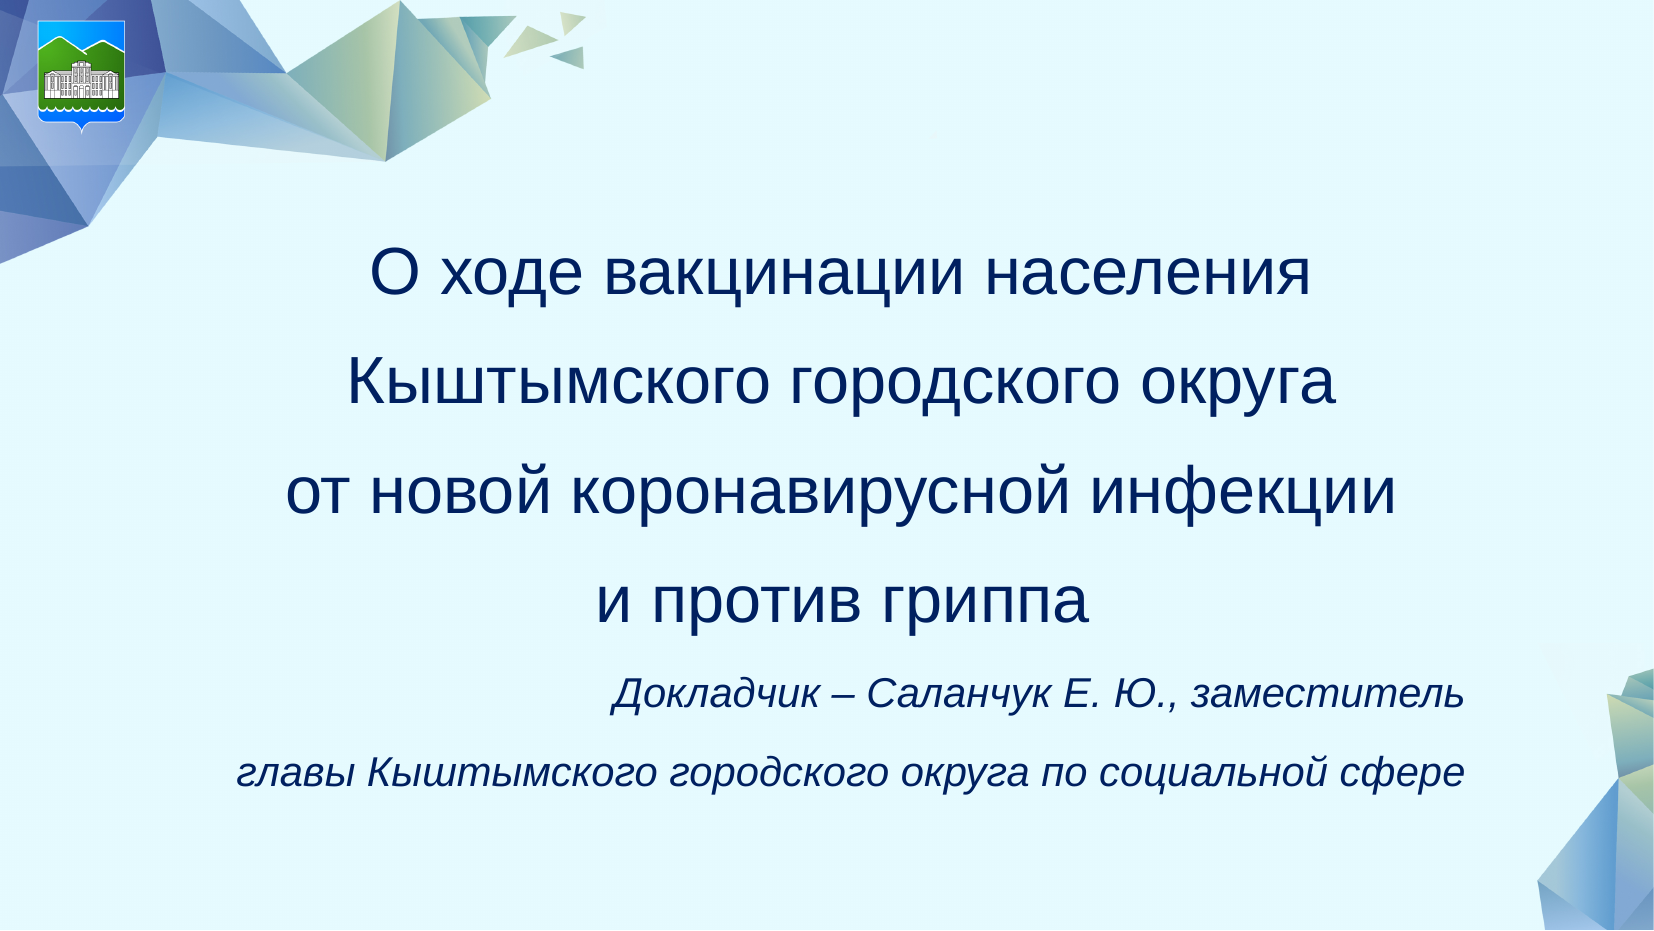

# О ходе вакцинации населения
Кыштымского городского округа
от новой коронавирусной инфекции
и против гриппа
Докладчик – Саланчук Е. Ю., заместитель
главы Кыштымского городского округа по социальной сфере